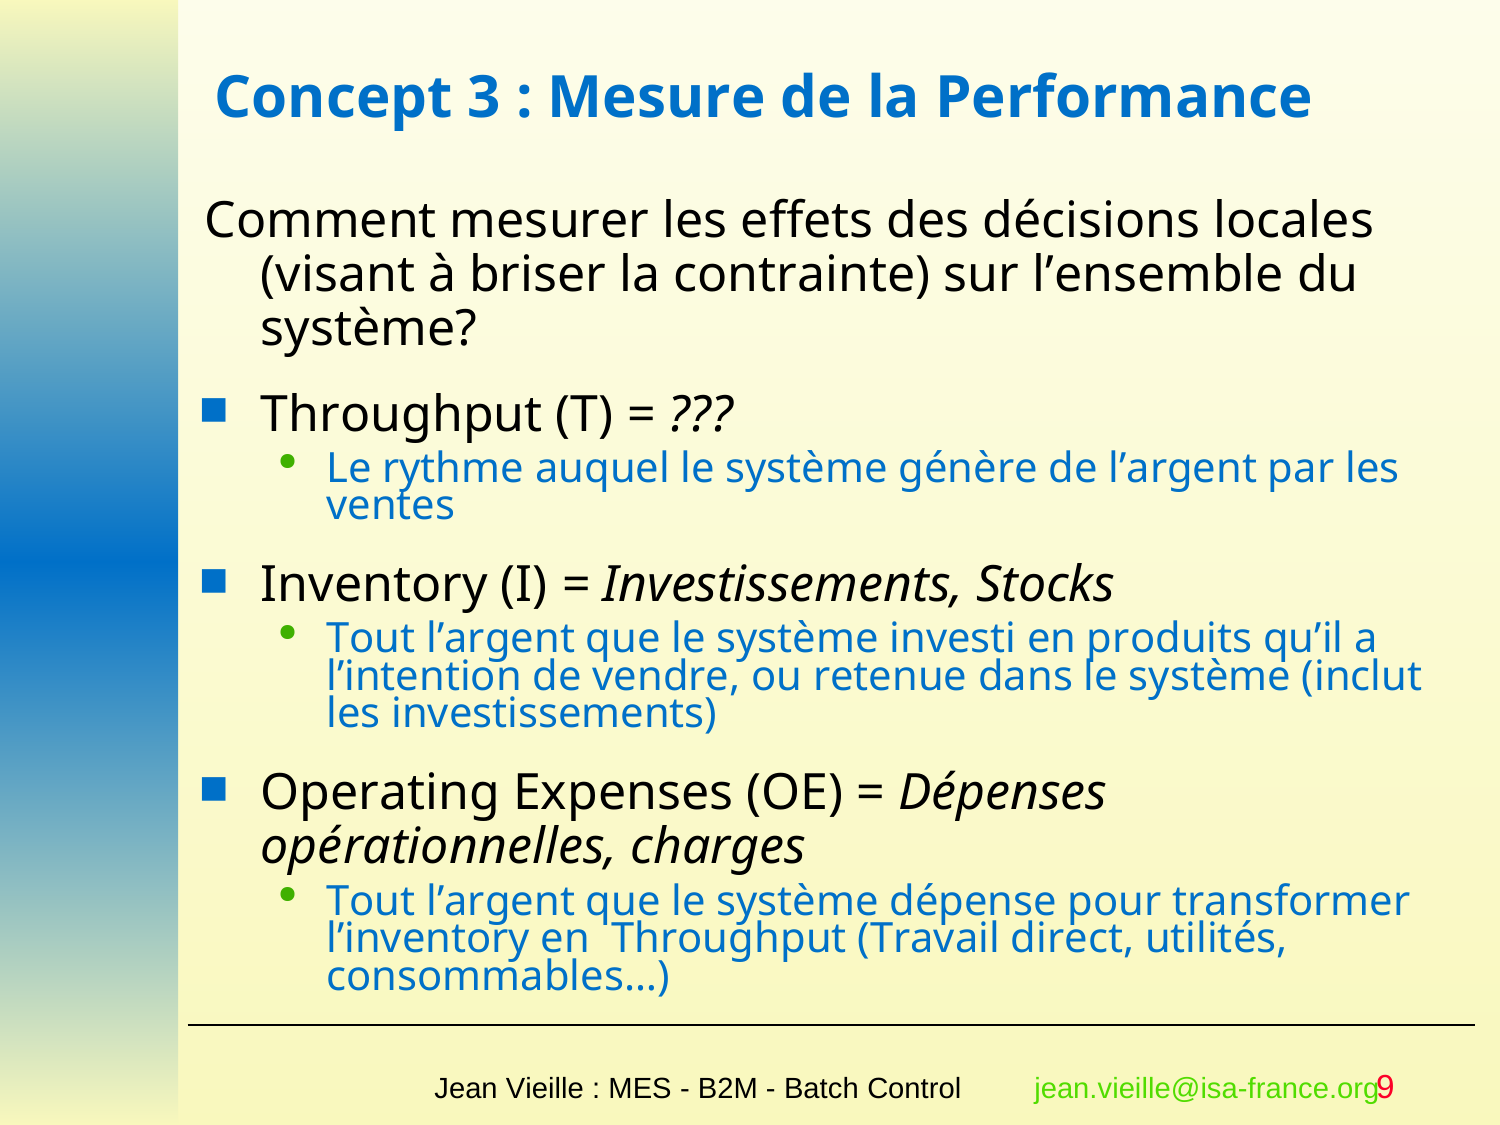

# Concept 3 : Mesure de la Performance
Comment mesurer les effets des décisions locales (visant à briser la contrainte) sur l’ensemble du système?
Throughput (T) = ???
Le rythme auquel le système génère de l’argent par les ventes
Inventory (I) = Investissements, Stocks
Tout l’argent que le système investi en produits qu’il a l’intention de vendre, ou retenue dans le système (inclut les investissements)
Operating Expenses (OE) = Dépenses opérationnelles, charges
Tout l’argent que le système dépense pour transformer l’inventory en Throughput (Travail direct, utilités, consommables…)